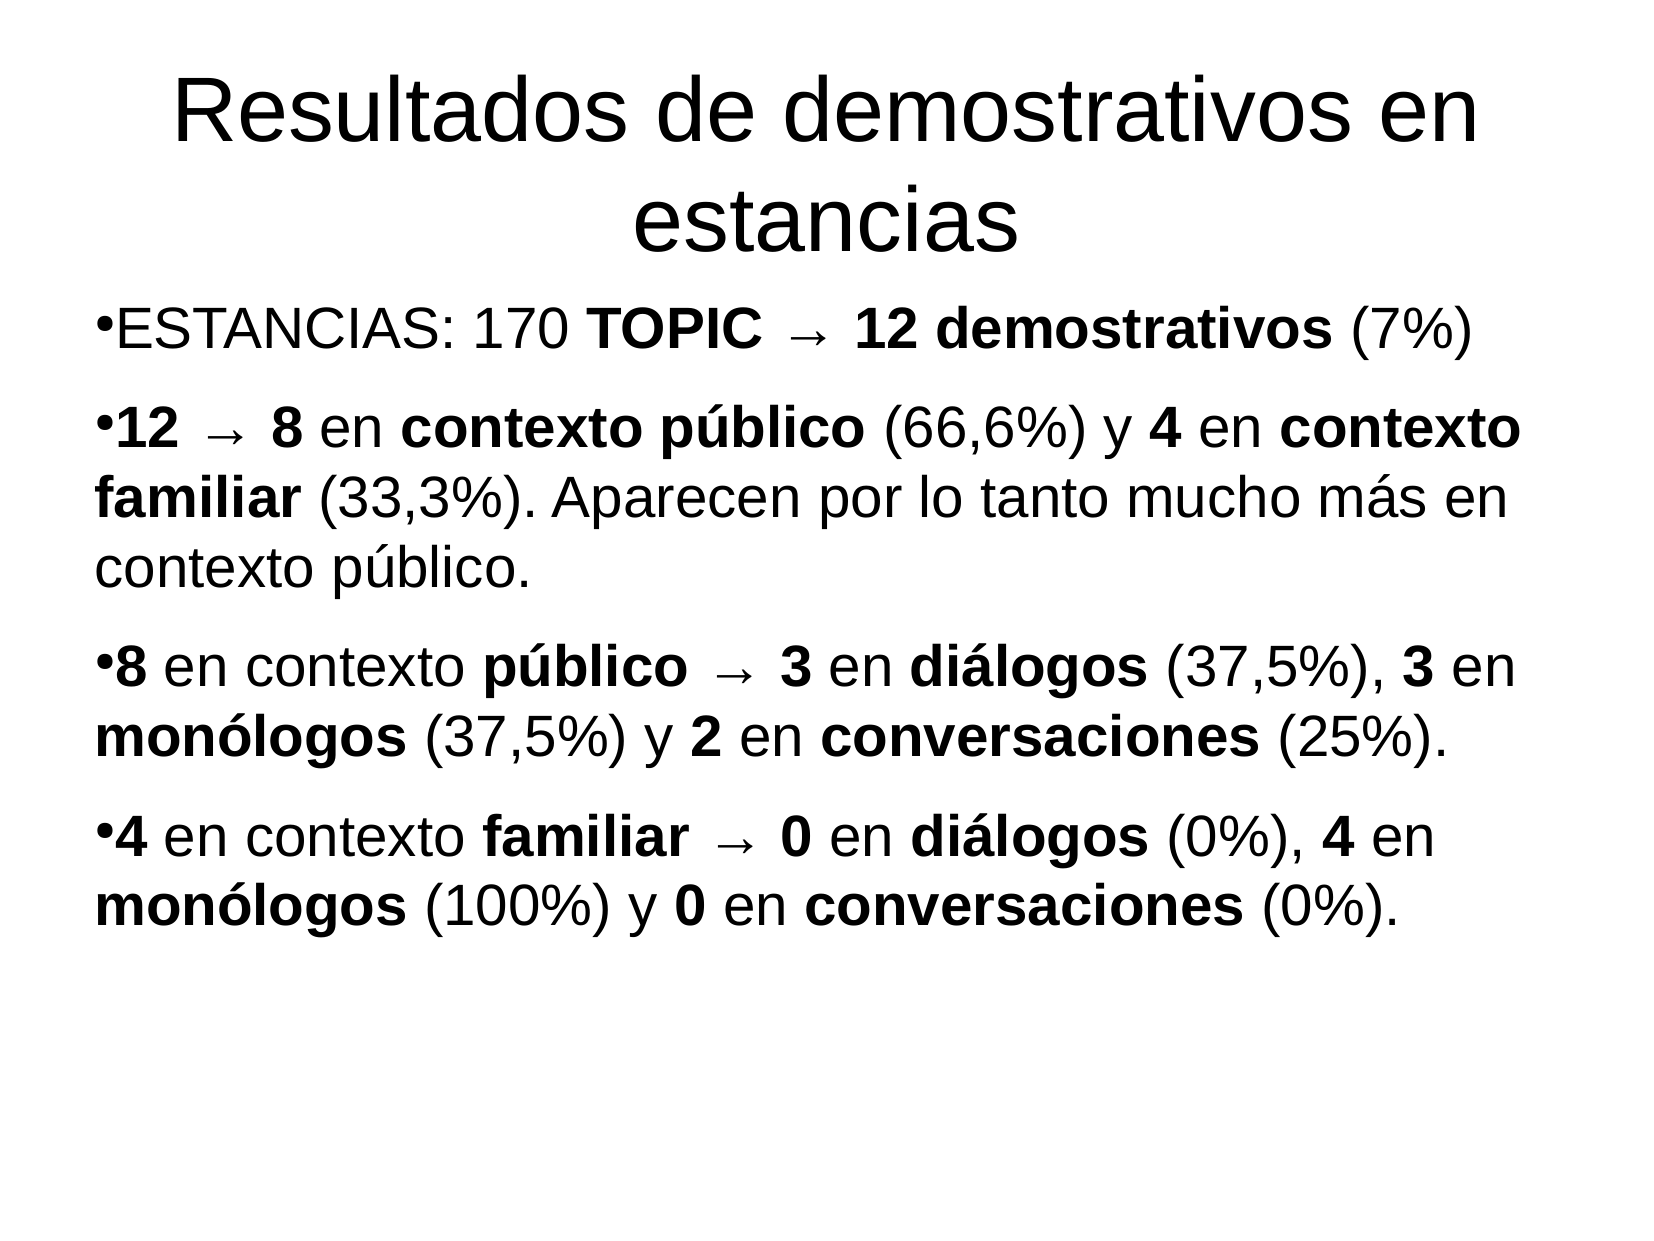

# Resultados de demostrativos en estancias
ESTANCIAS: 170 TOPIC → 12 demostrativos (7%)
12 → 8 en contexto público (66,6%) y 4 en contexto familiar (33,3%). Aparecen por lo tanto mucho más en contexto público.
8 en contexto público → 3 en diálogos (37,5%), 3 en monólogos (37,5%) y 2 en conversaciones (25%).
4 en contexto familiar → 0 en diálogos (0%), 4 en monólogos (100%) y 0 en conversaciones (0%).